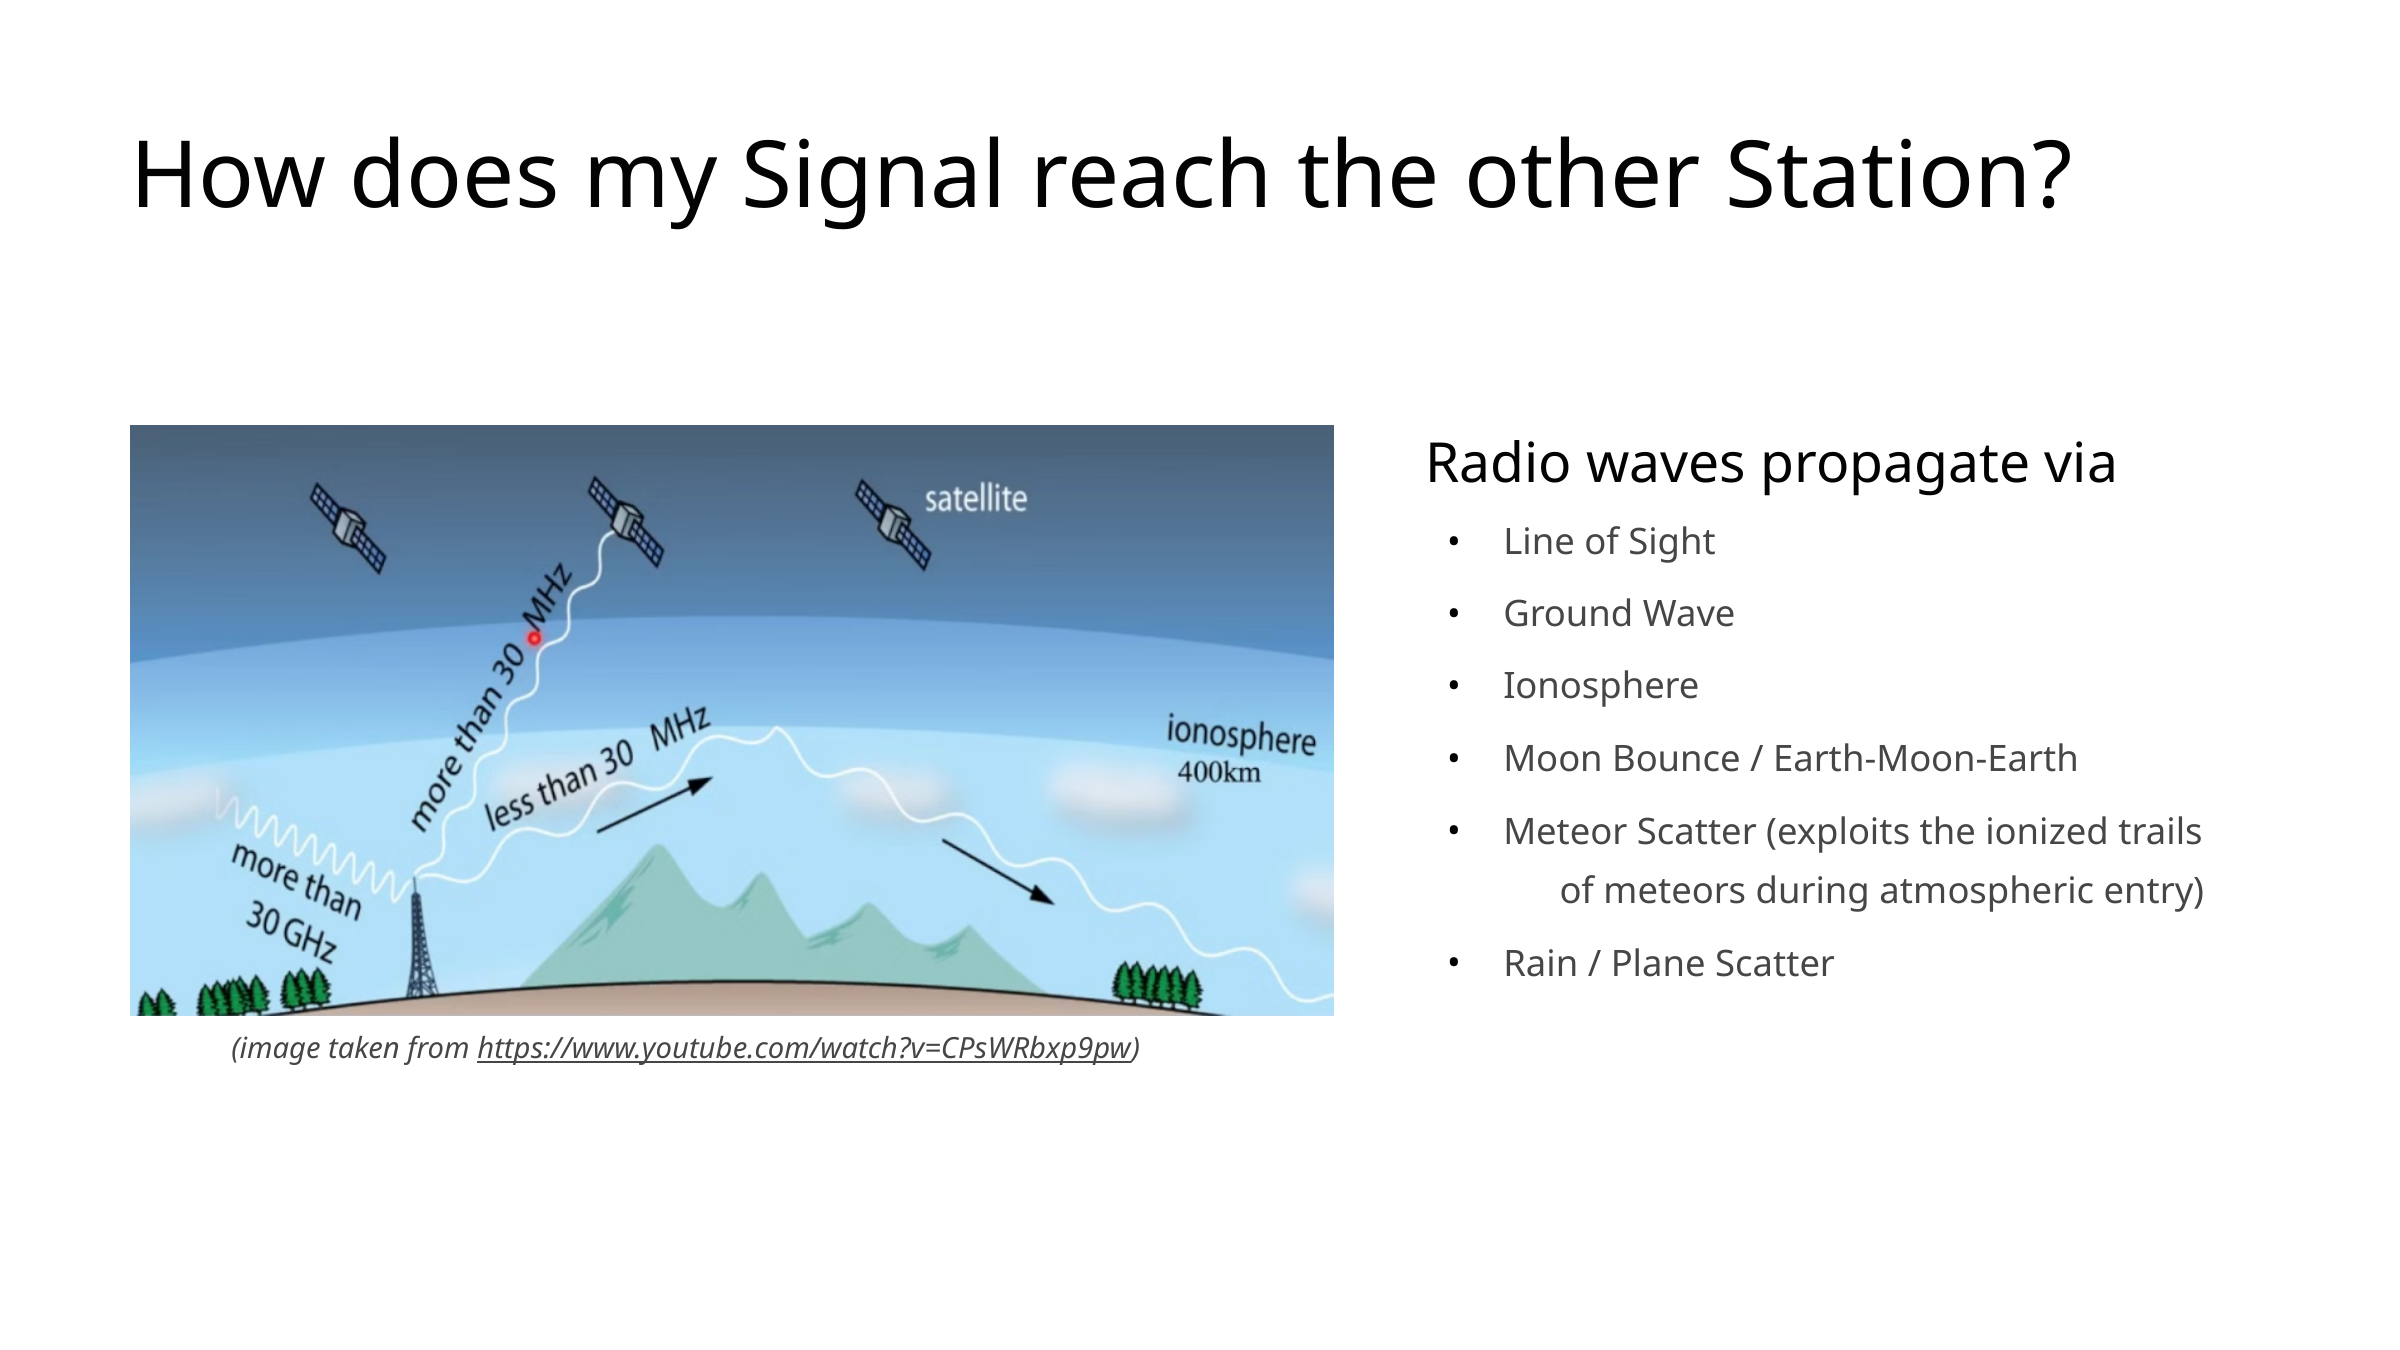

How does my Signal reach the other Station?
Radio waves propagate via
Line of Sight
Ground Wave
Ionosphere
Moon Bounce / Earth-Moon-Earth
Meteor Scatter (exploits the ionized trails of meteors during atmospheric entry)
Rain / Plane Scatter
(image taken from https://www.youtube.com/watch?v=CPsWRbxp9pw)